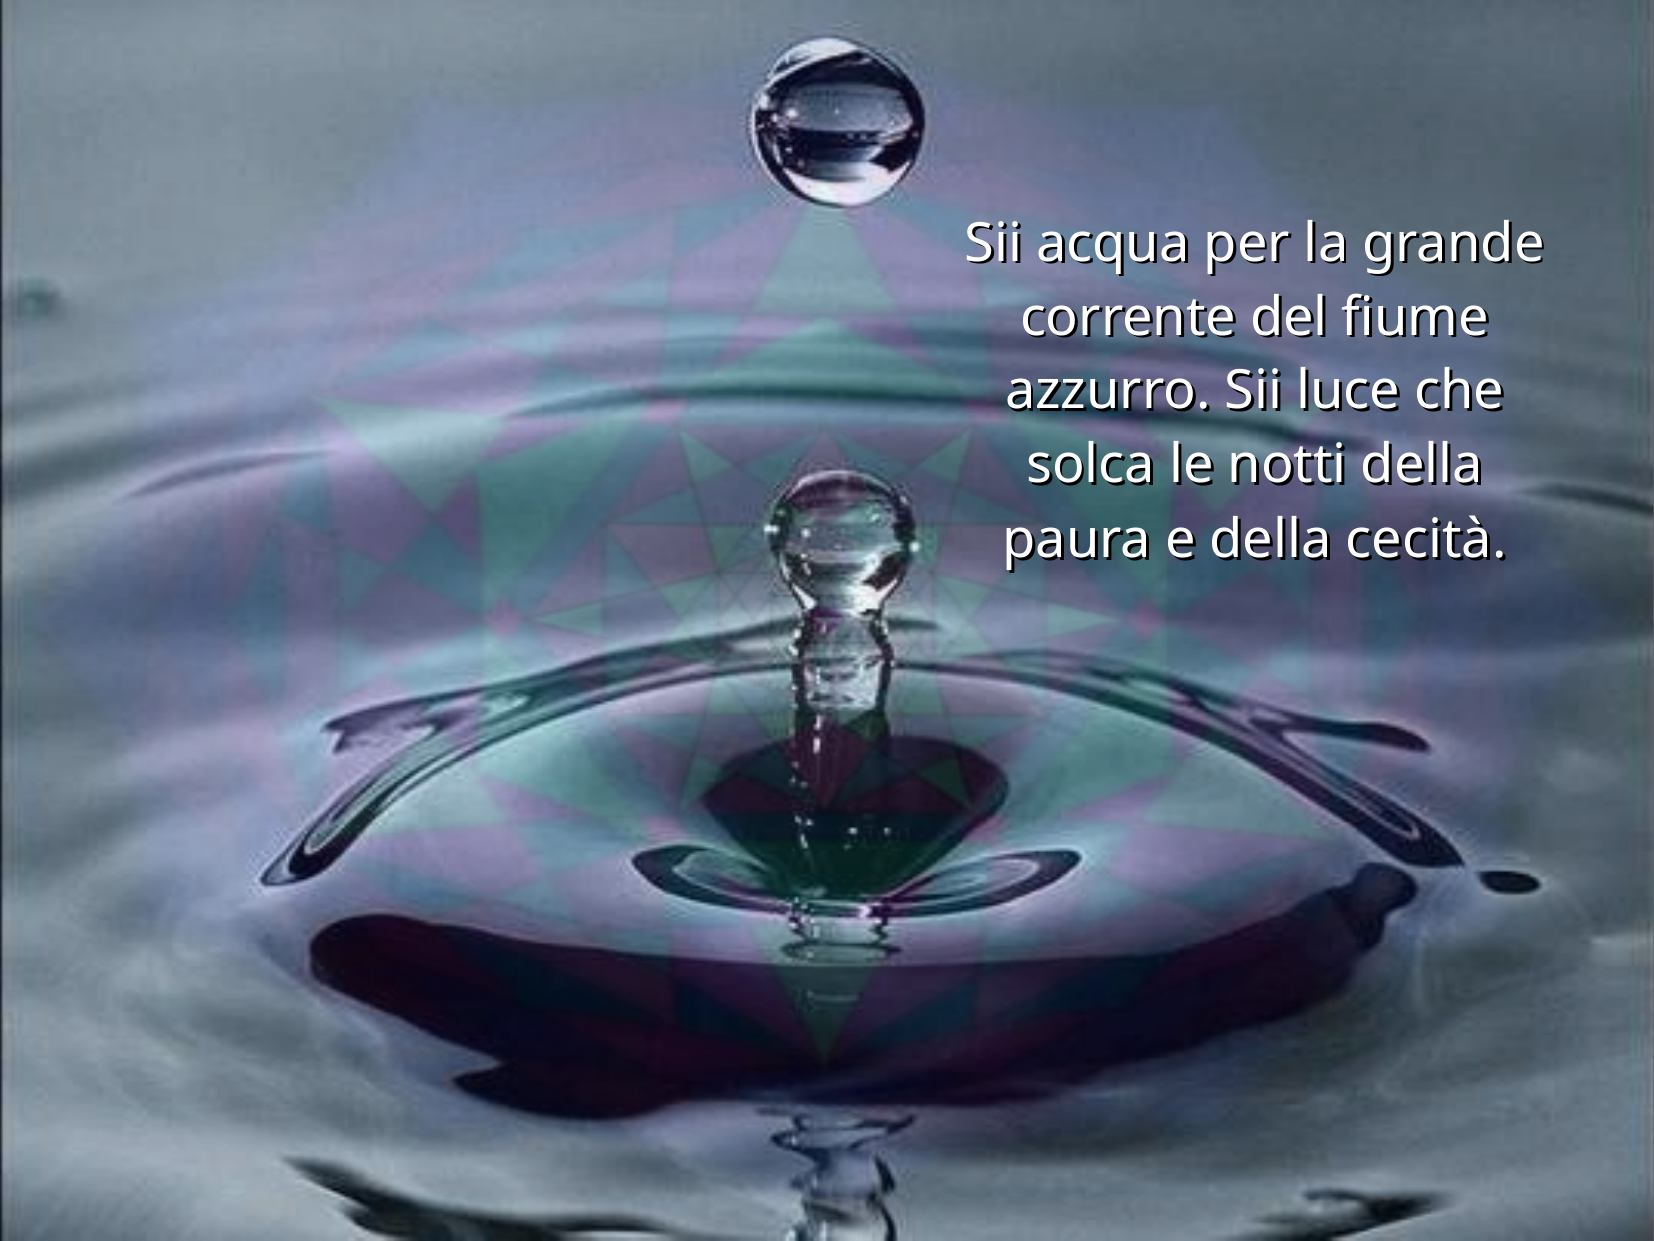

# Sii acqua per la grande corrente del fiume azzurro. Sii luce che solca le notti della paura e della cecità.